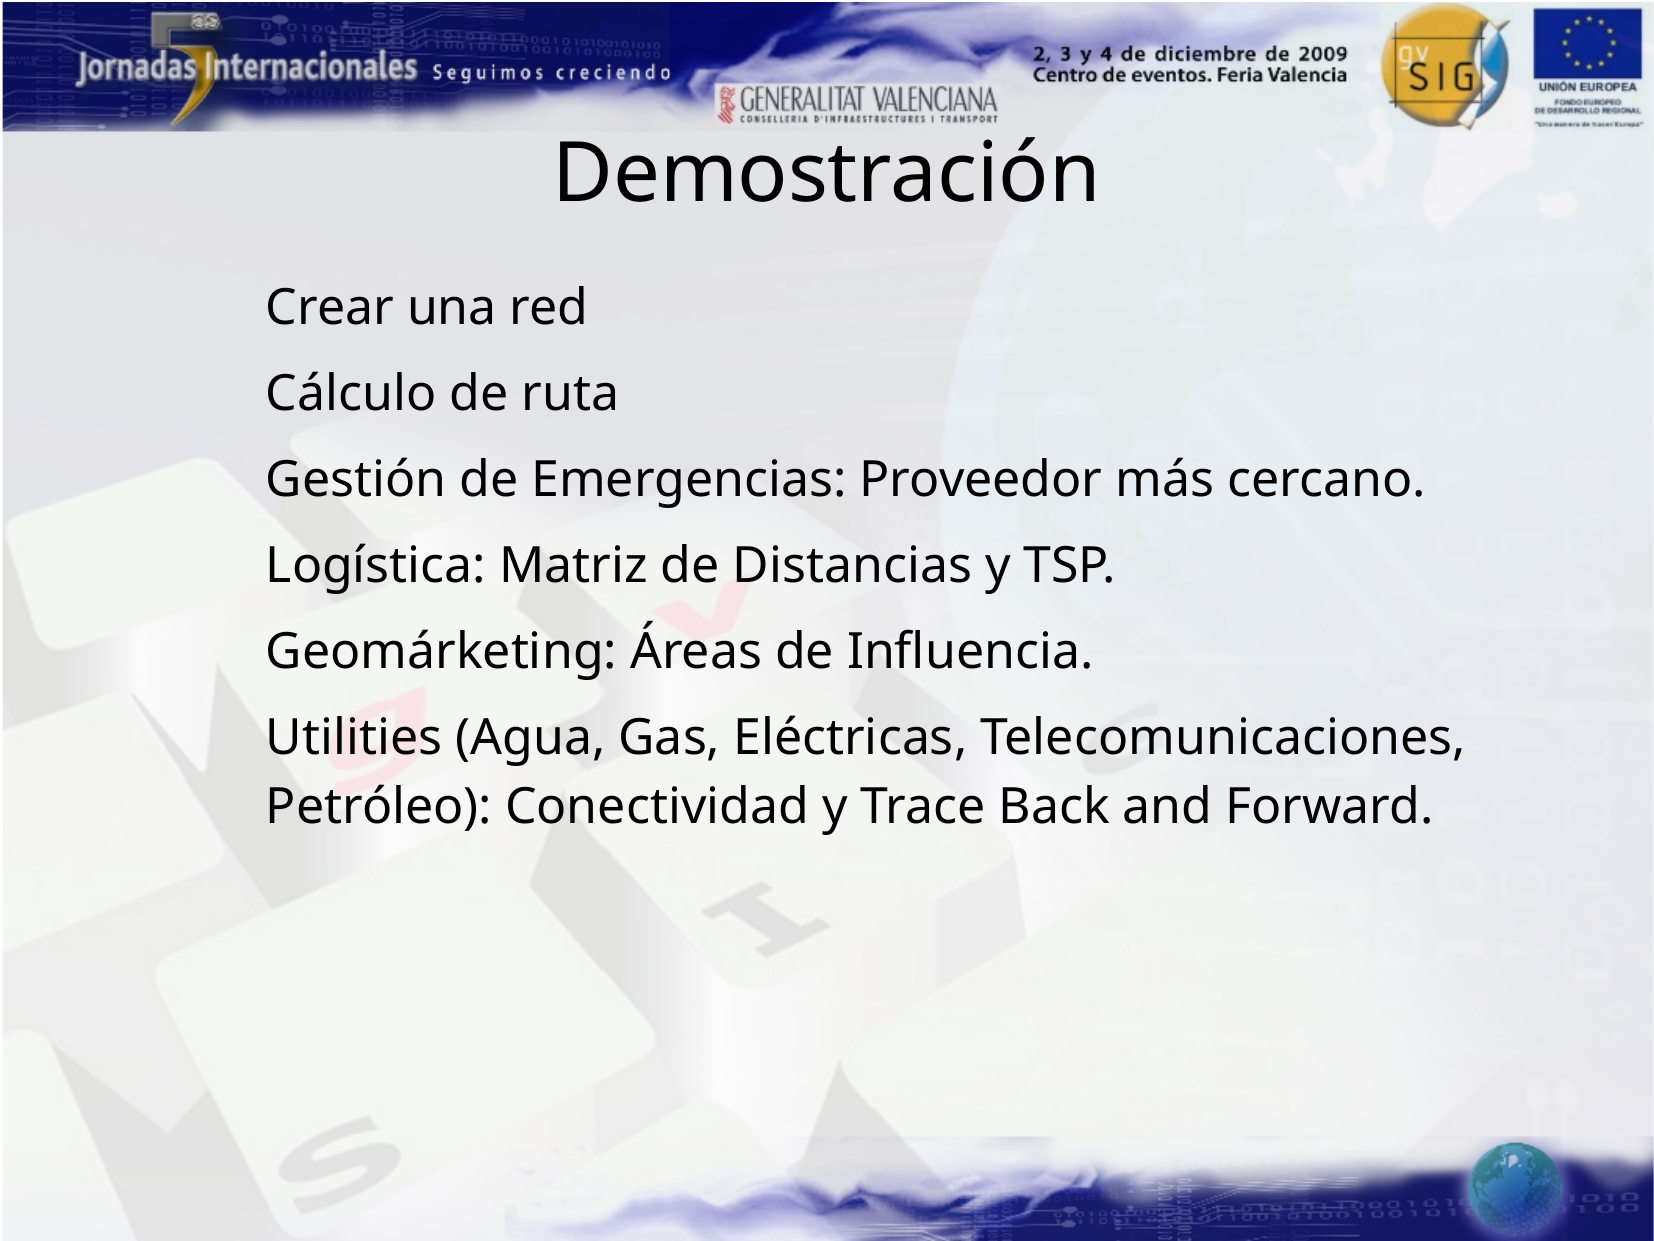

# Demostración
Crear una red
Cálculo de ruta
Gestión de Emergencias: Proveedor más cercano.
Logística: Matriz de Distancias y TSP.
Geomárketing: Áreas de Influencia.
Utilities (Agua, Gas, Eléctricas, Telecomunicaciones, Petróleo): Conectividad y Trace Back and Forward.